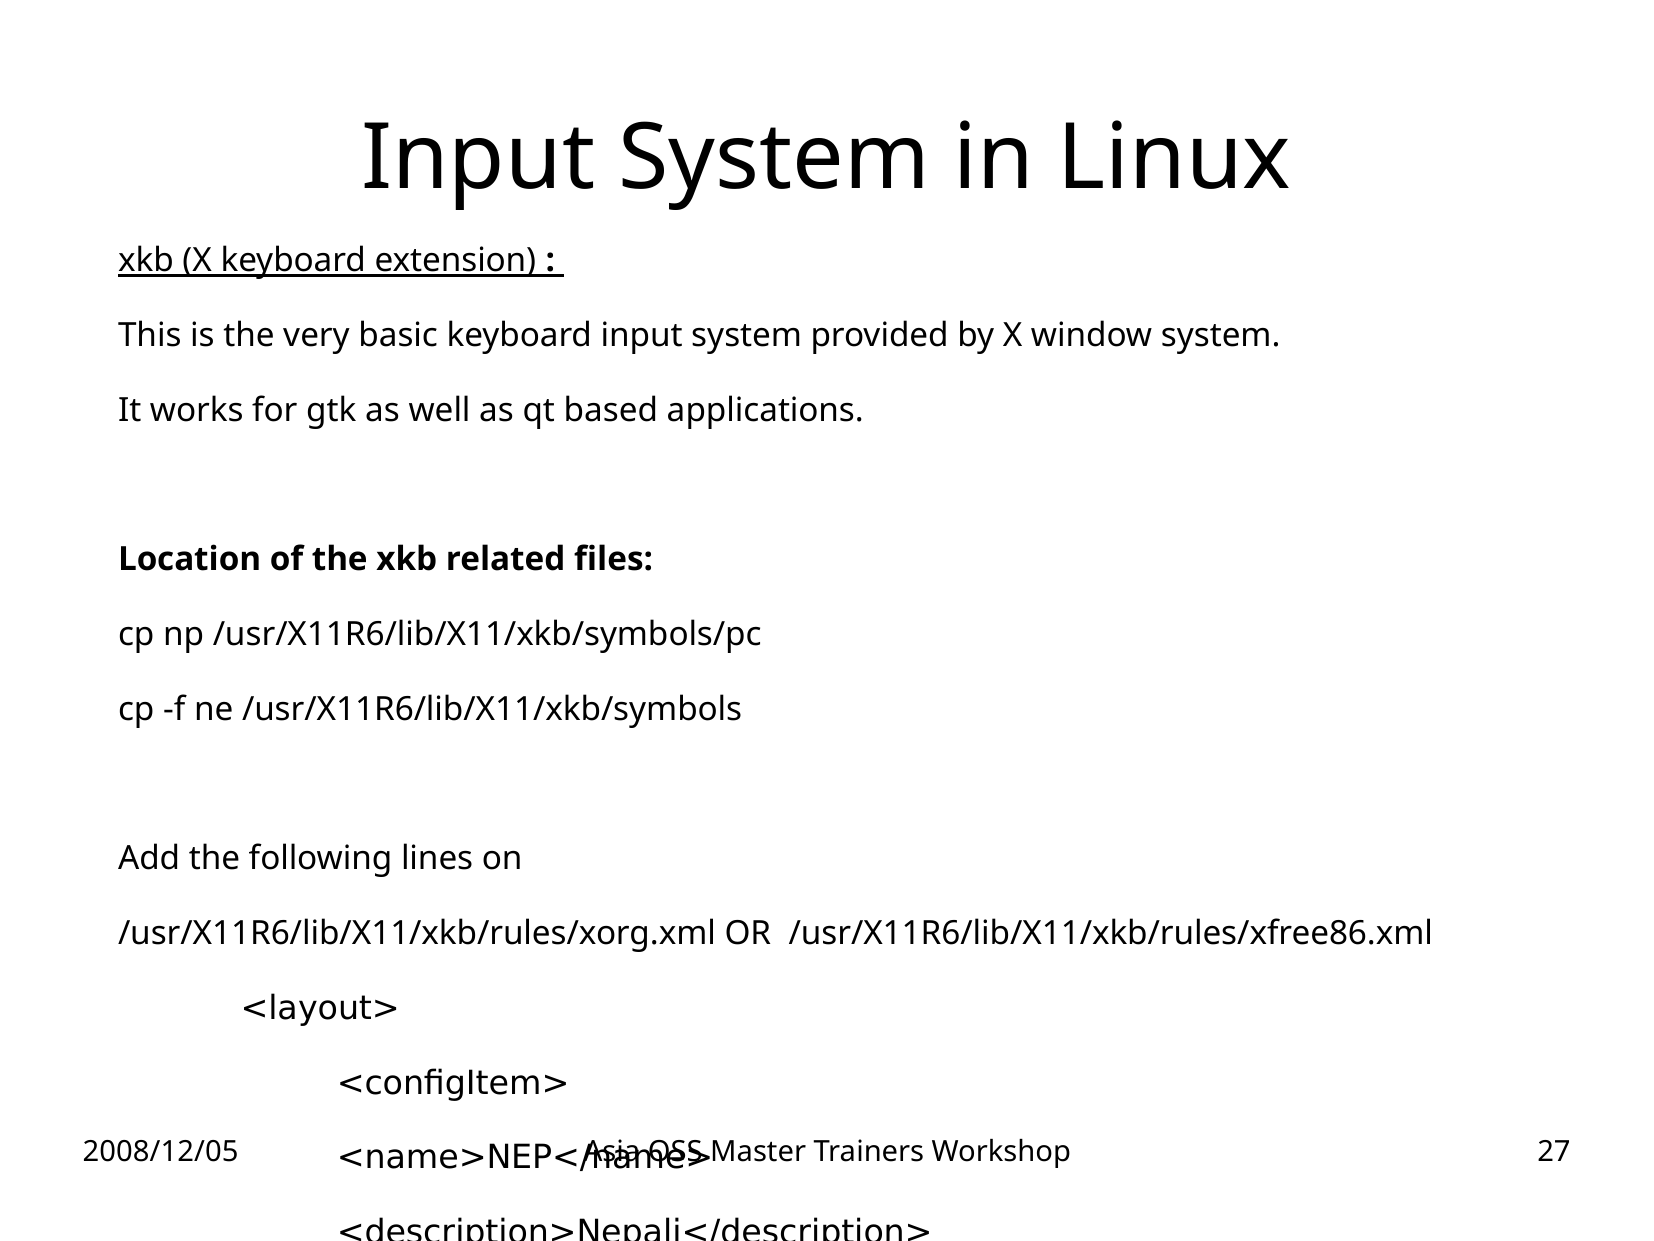

# Input System in Linux
xkb (X keyboard extension) :
This is the very basic keyboard input system provided by X window system.
It works for gtk as well as qt based applications.
Location of the xkb related files:
cp np /usr/X11R6/lib/X11/xkb/symbols/pc
cp -f ne /usr/X11R6/lib/X11/xkb/symbols
Add the following lines on
/usr/X11R6/lib/X11/xkb/rules/xorg.xml OR /usr/X11R6/lib/X11/xkb/rules/xfree86.xml
 <layout>
 <configItem>
 <name>NEP</name>
 <description>Nepali</description>
 </configItem>
 </layout>
New location of XKB file
/usr/share/X11/xkb/symbols/np
/usr/share/X11/xkb/rules/base.xml
2008/12/05
Asia OSS Master Trainers Workshop
27